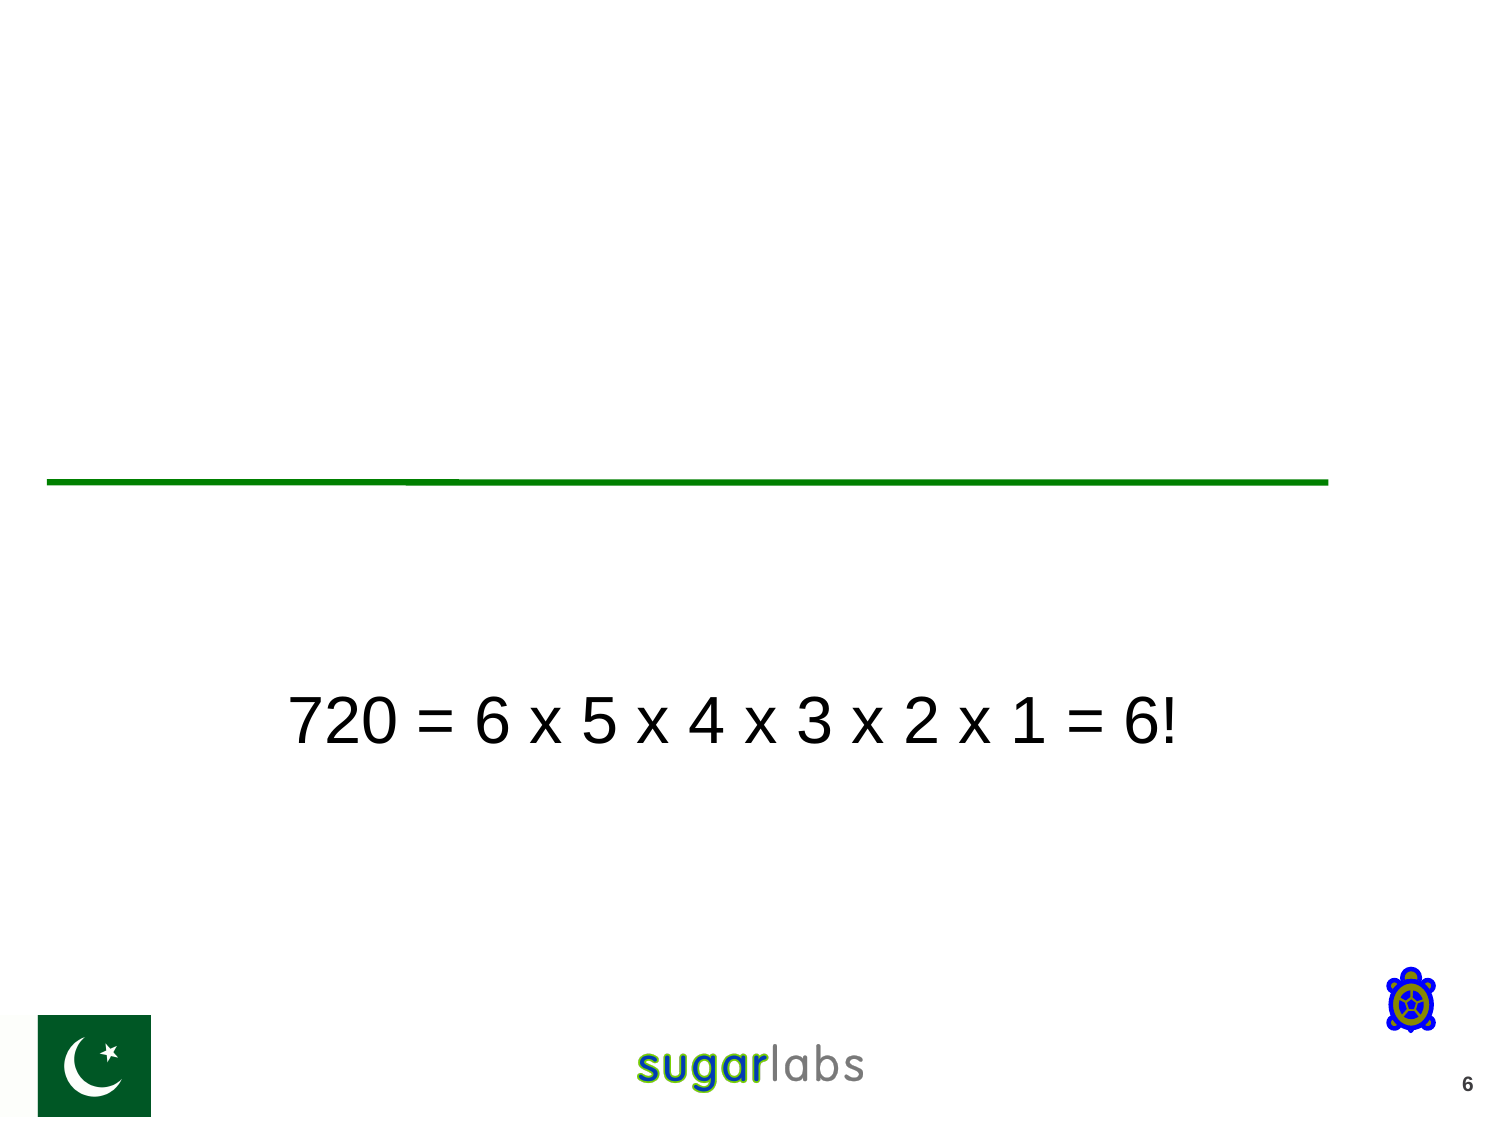

# 720 = 6 x 5 x 4 x 3 x 2 x 1 = 6!
6